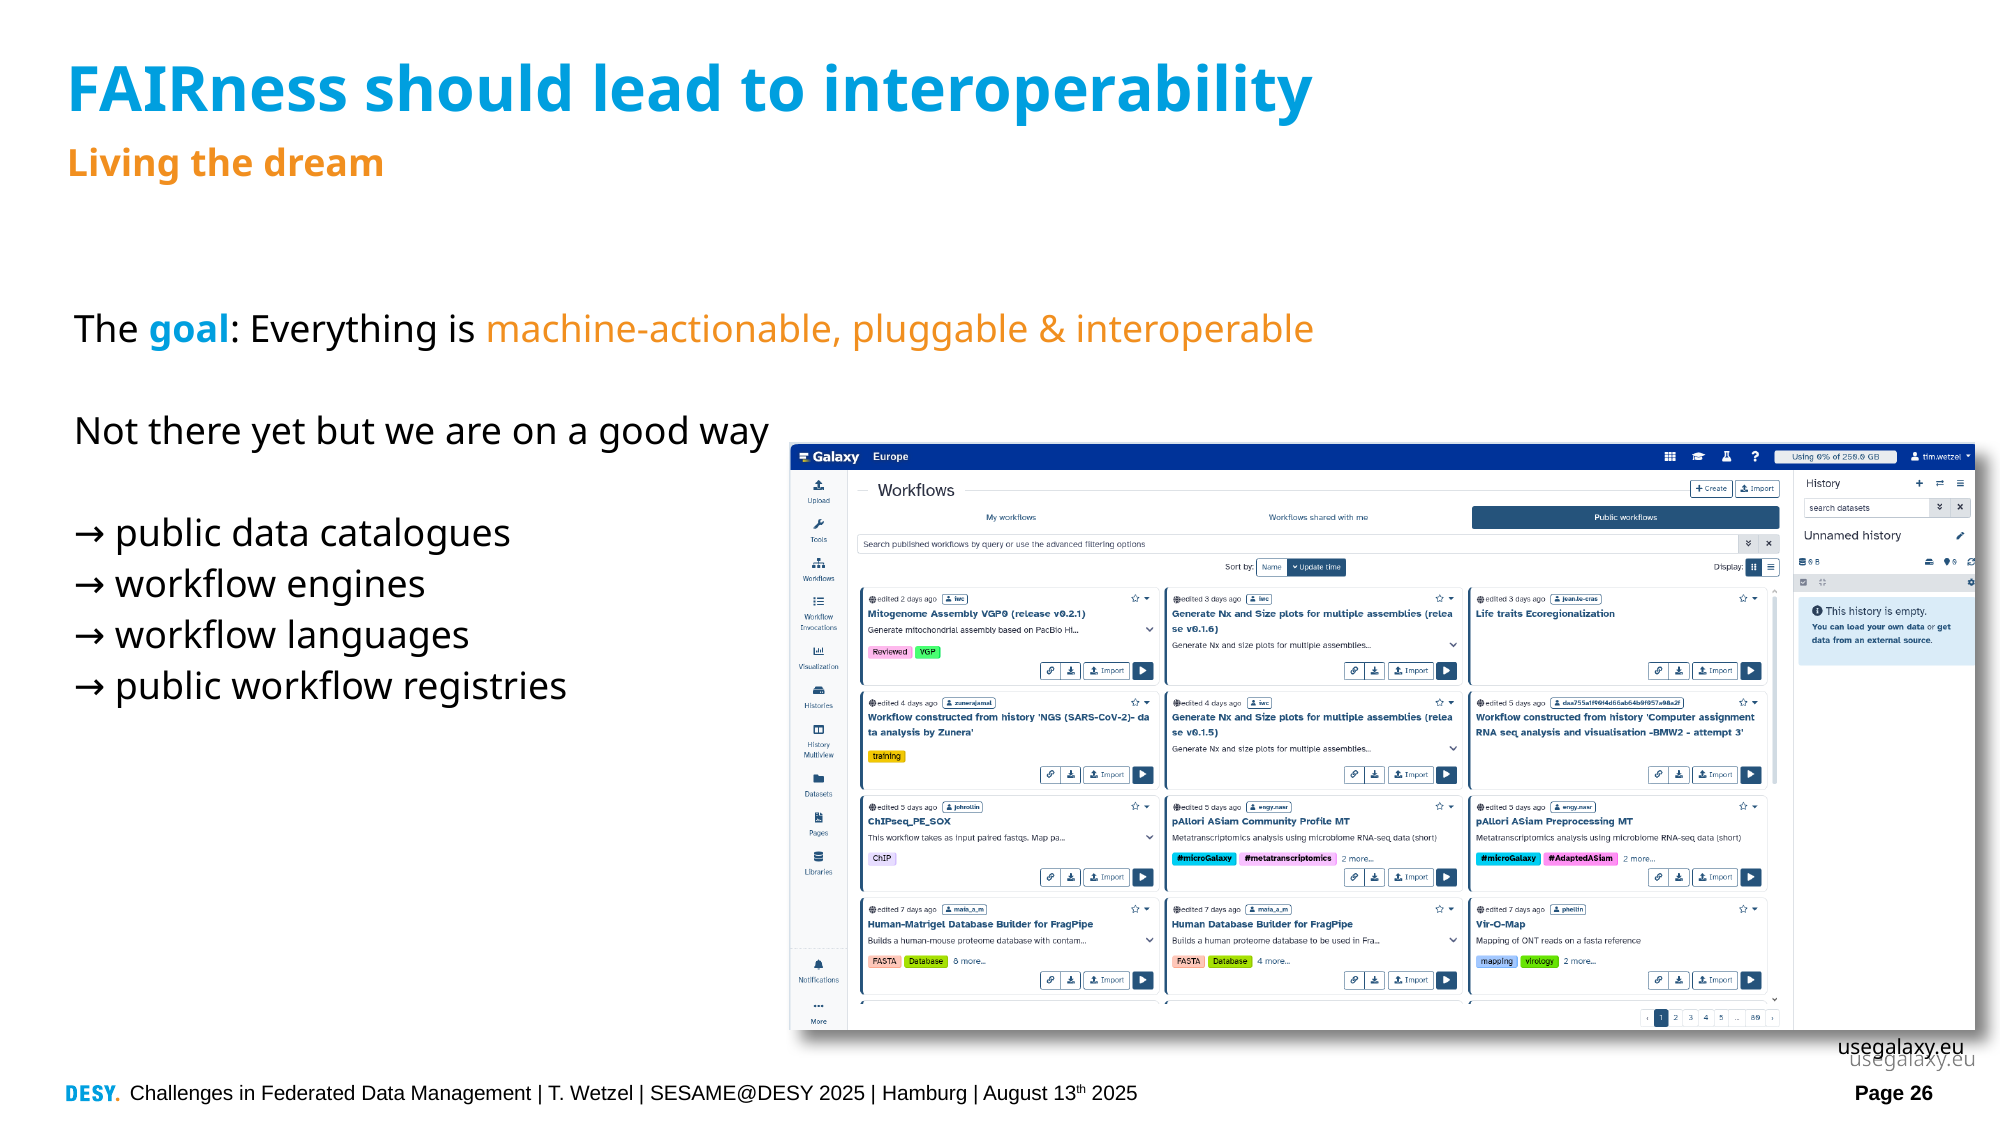

# FAIRness should lead to interoperability
Living the dream
The goal: Everything is machine-actionable, pluggable & interoperable
Not there yet but we are on a good way
→ public data catalogues
→ workflow engines
→ workflow languages
→ public workflow registries
usegalaxy.eu